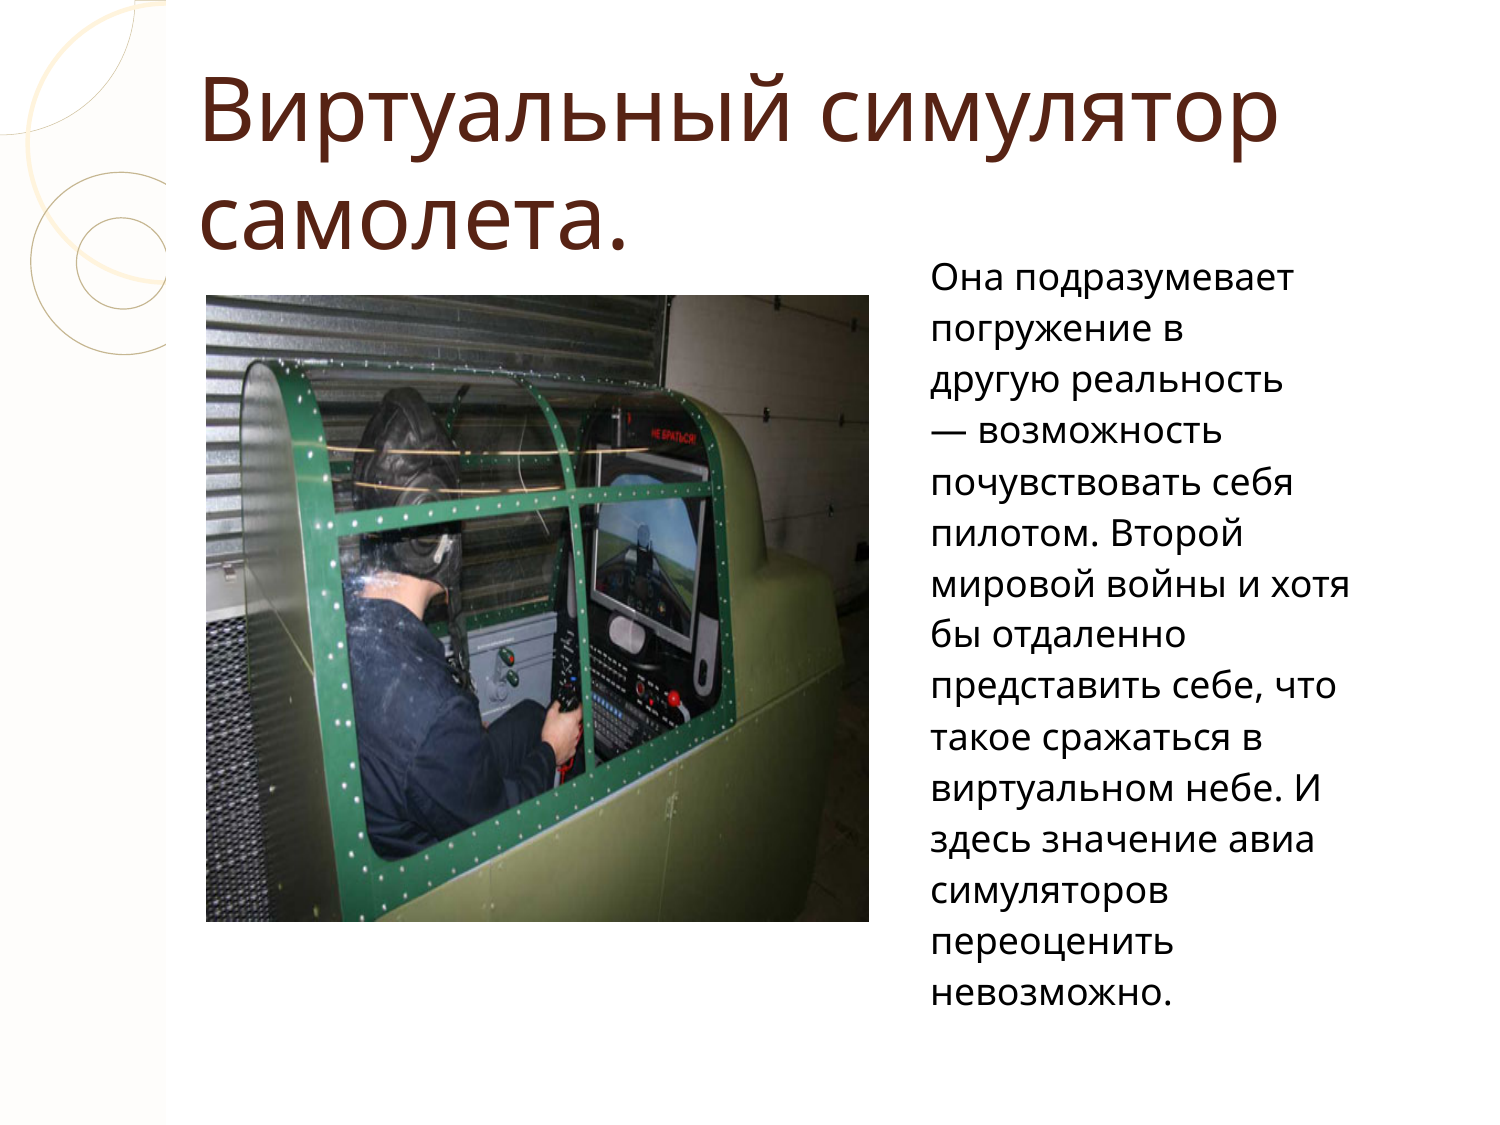

# Виртуальный симулятор самолета.
Она подразумевает погружение в другую реальность — возможность почувствовать себя пилотом. Второй мировой войны и хотя бы отдаленно представить себе, что такое сражаться в виртуальном небе. И здесь значение авиа симуляторов переоценить невозможно.